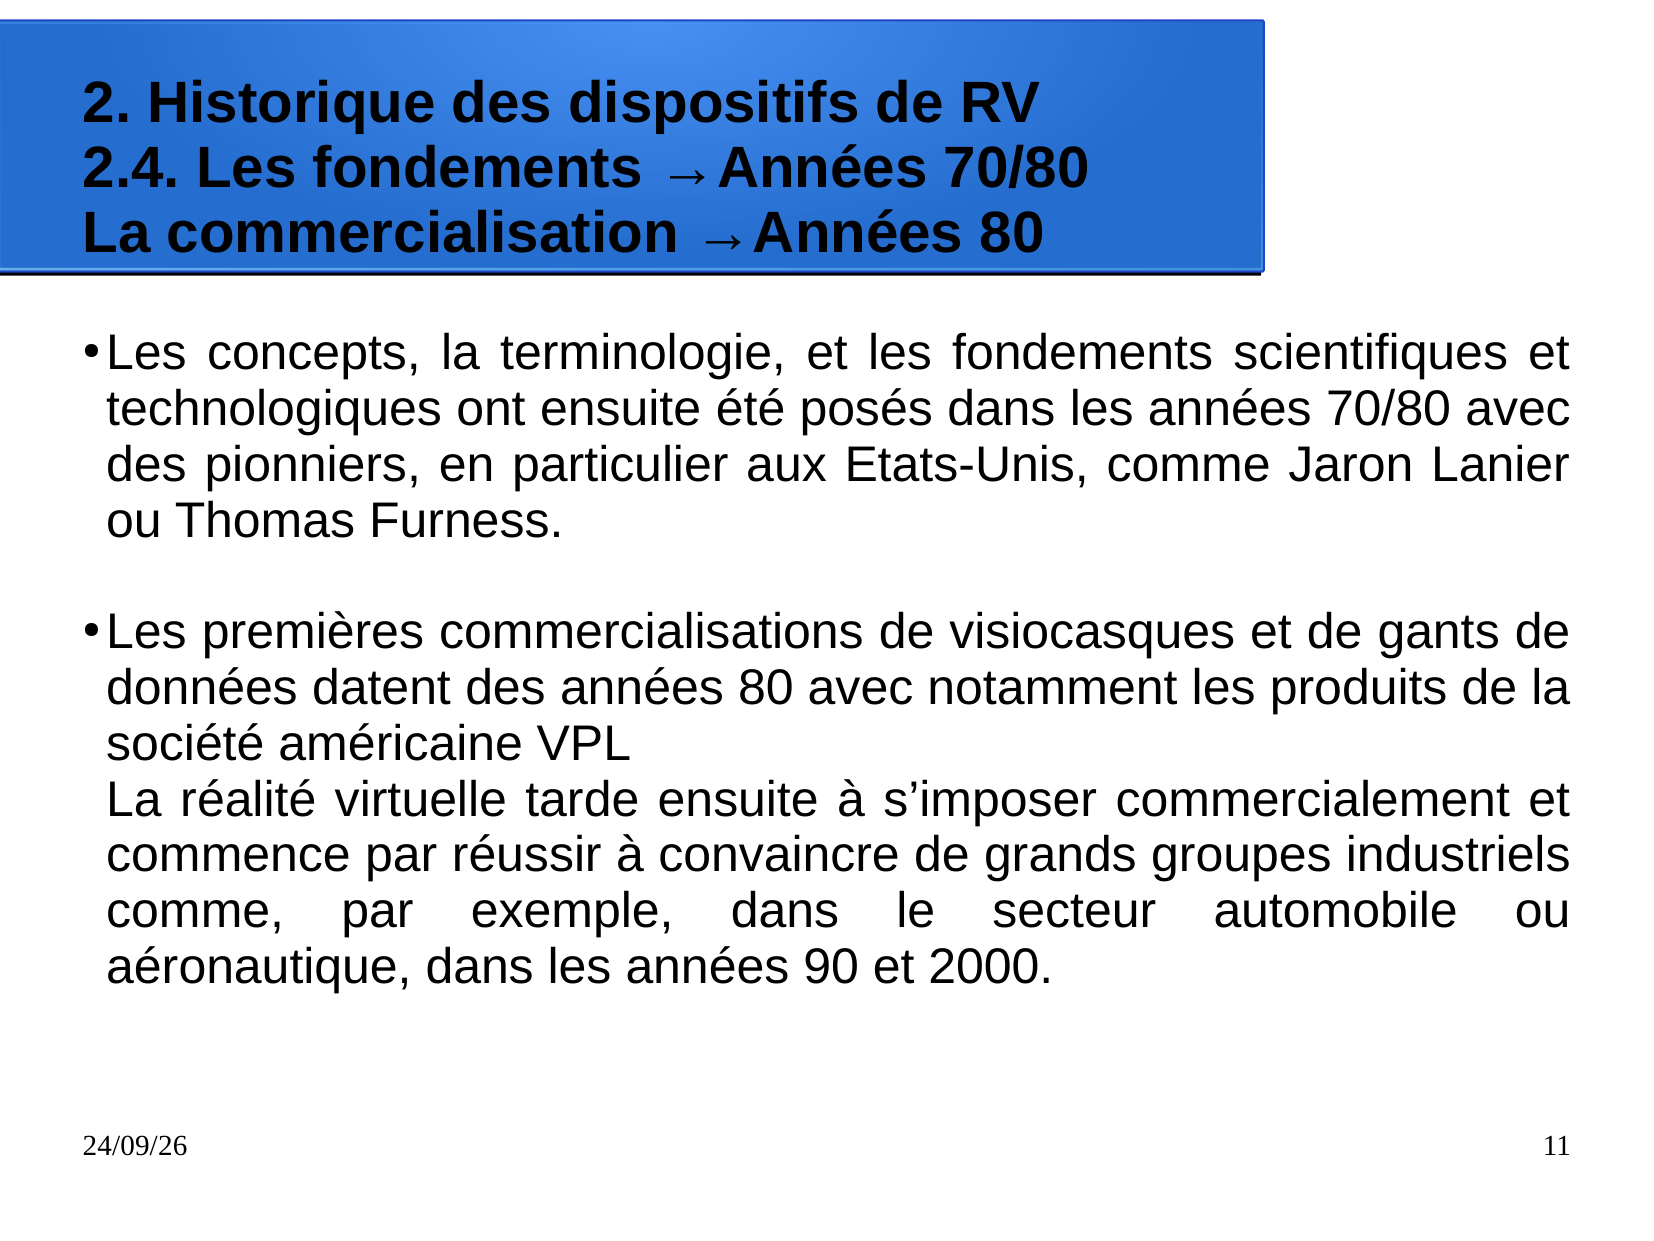

# 2. Historique des dispositifs de RV 2.4. Les fondements →Années 70/80 La commercialisation →Années 80
Les concepts, la terminologie, et les fondements scientifiques et technologiques ont ensuite été posés dans les années 70/80 avec des pionniers, en particulier aux Etats-Unis, comme Jaron Lanier ou Thomas Furness.
Les premières commercialisations de visiocasques et de gants de données datent des années 80 avec notamment les produits de la société américaine VPL
La réalité virtuelle tarde ensuite à s’imposer commercialement et commence par réussir à convaincre de grands groupes industriels comme, par exemple, dans le secteur automobile ou aéronautique, dans les années 90 et 2000.
11